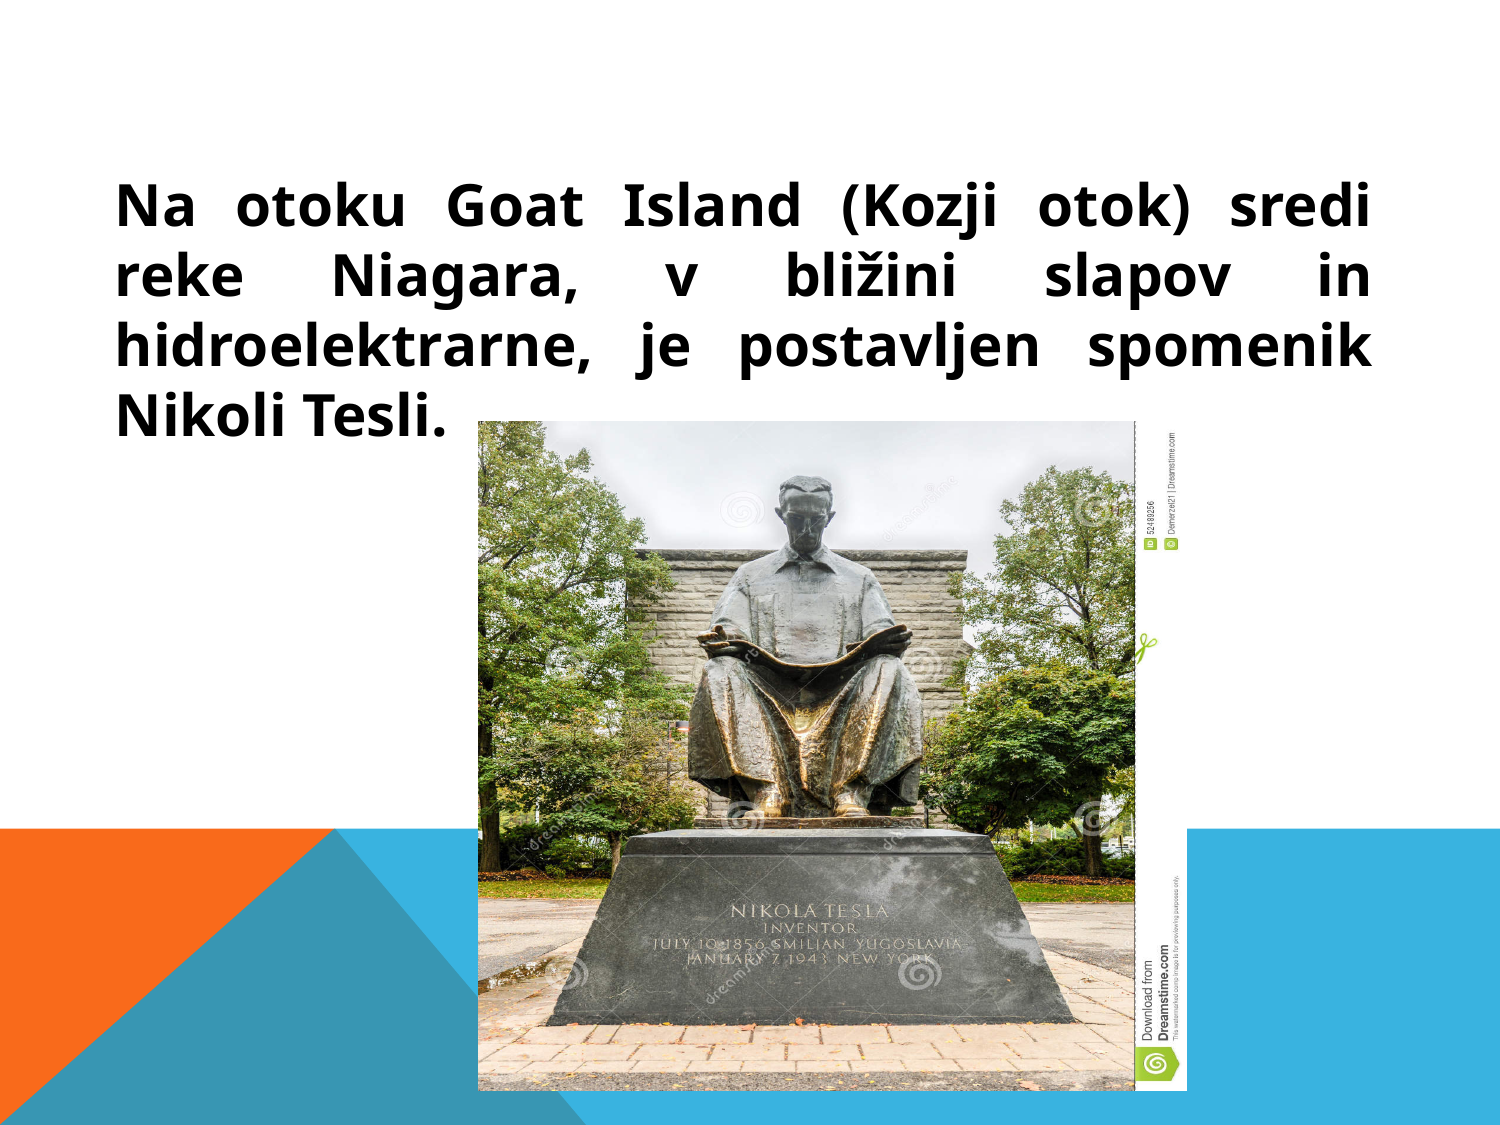

Na otoku Goat Island (Kozji otok) sredi reke Niagara, v bližini slapov in hidroelektrarne, je postavljen spomenik Nikoli Tesli.